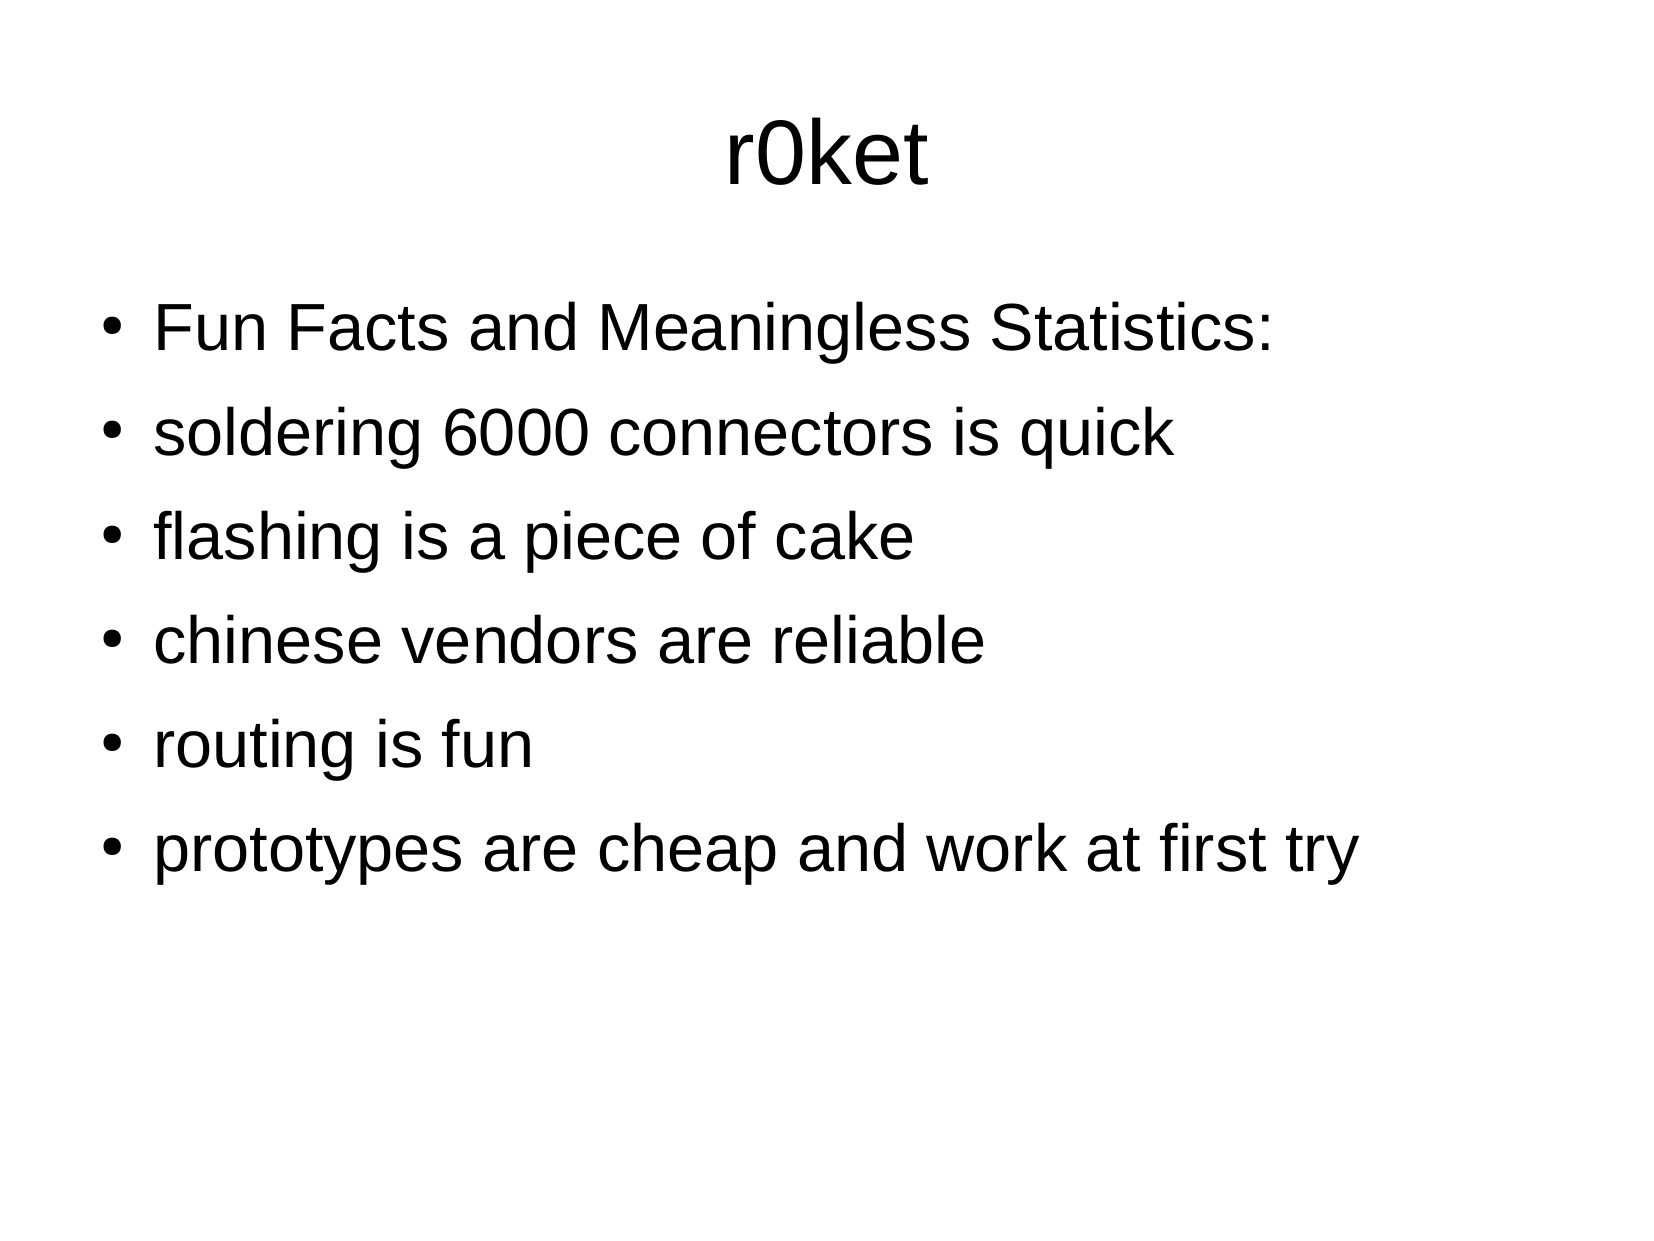

# r0ket
Fun Facts and Meaningless Statistics:
soldering 6000 connectors is quick
flashing is a piece of cake
chinese vendors are reliable
routing is fun
prototypes are cheap and work at first try